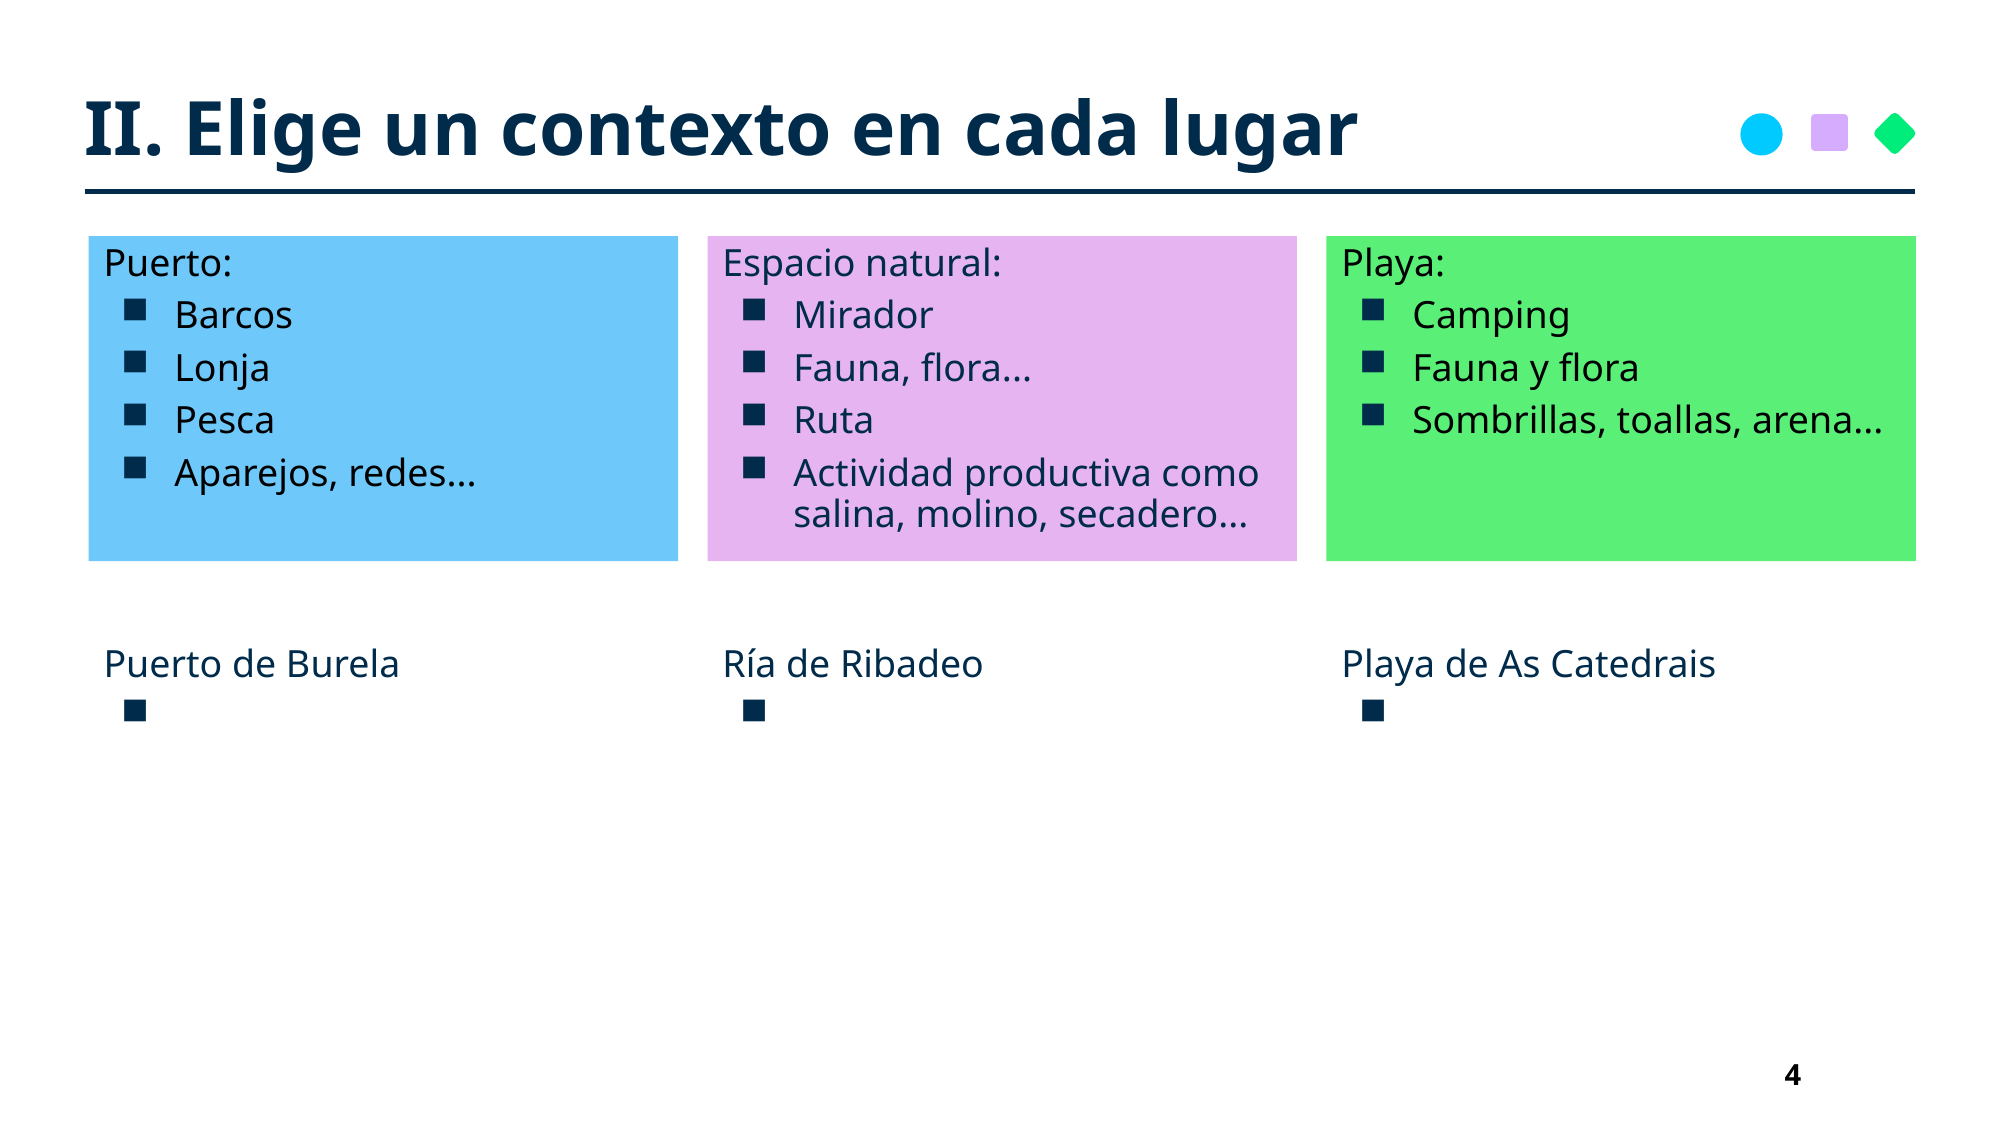

# II. Elige un contexto en cada lugar
Puerto:
Barcos
Lonja
Pesca
Aparejos, redes...
Espacio natural:
Mirador
Fauna, flora...
Ruta
Actividad productiva como salina, molino, secadero...
Playa:
Camping
Fauna y flora
Sombrillas, toallas, arena...
Puerto de Burela
Ría de Ribadeo
Playa de As Catedrais